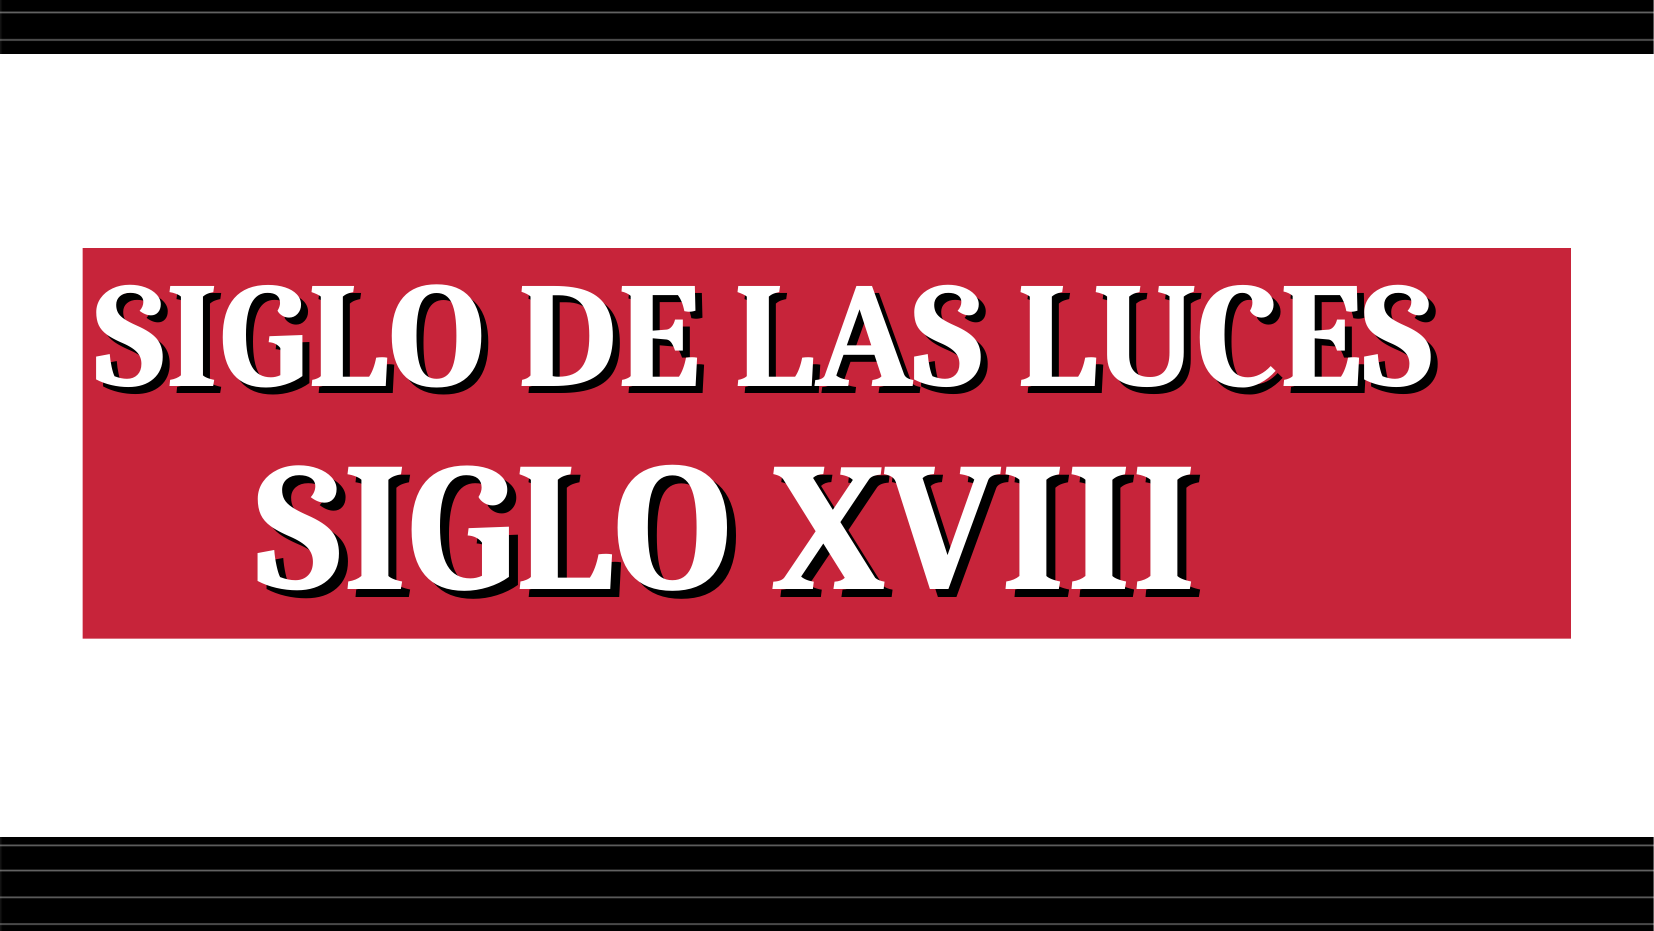

# SIGLO DE LAS LUCES SIGLO XVIII